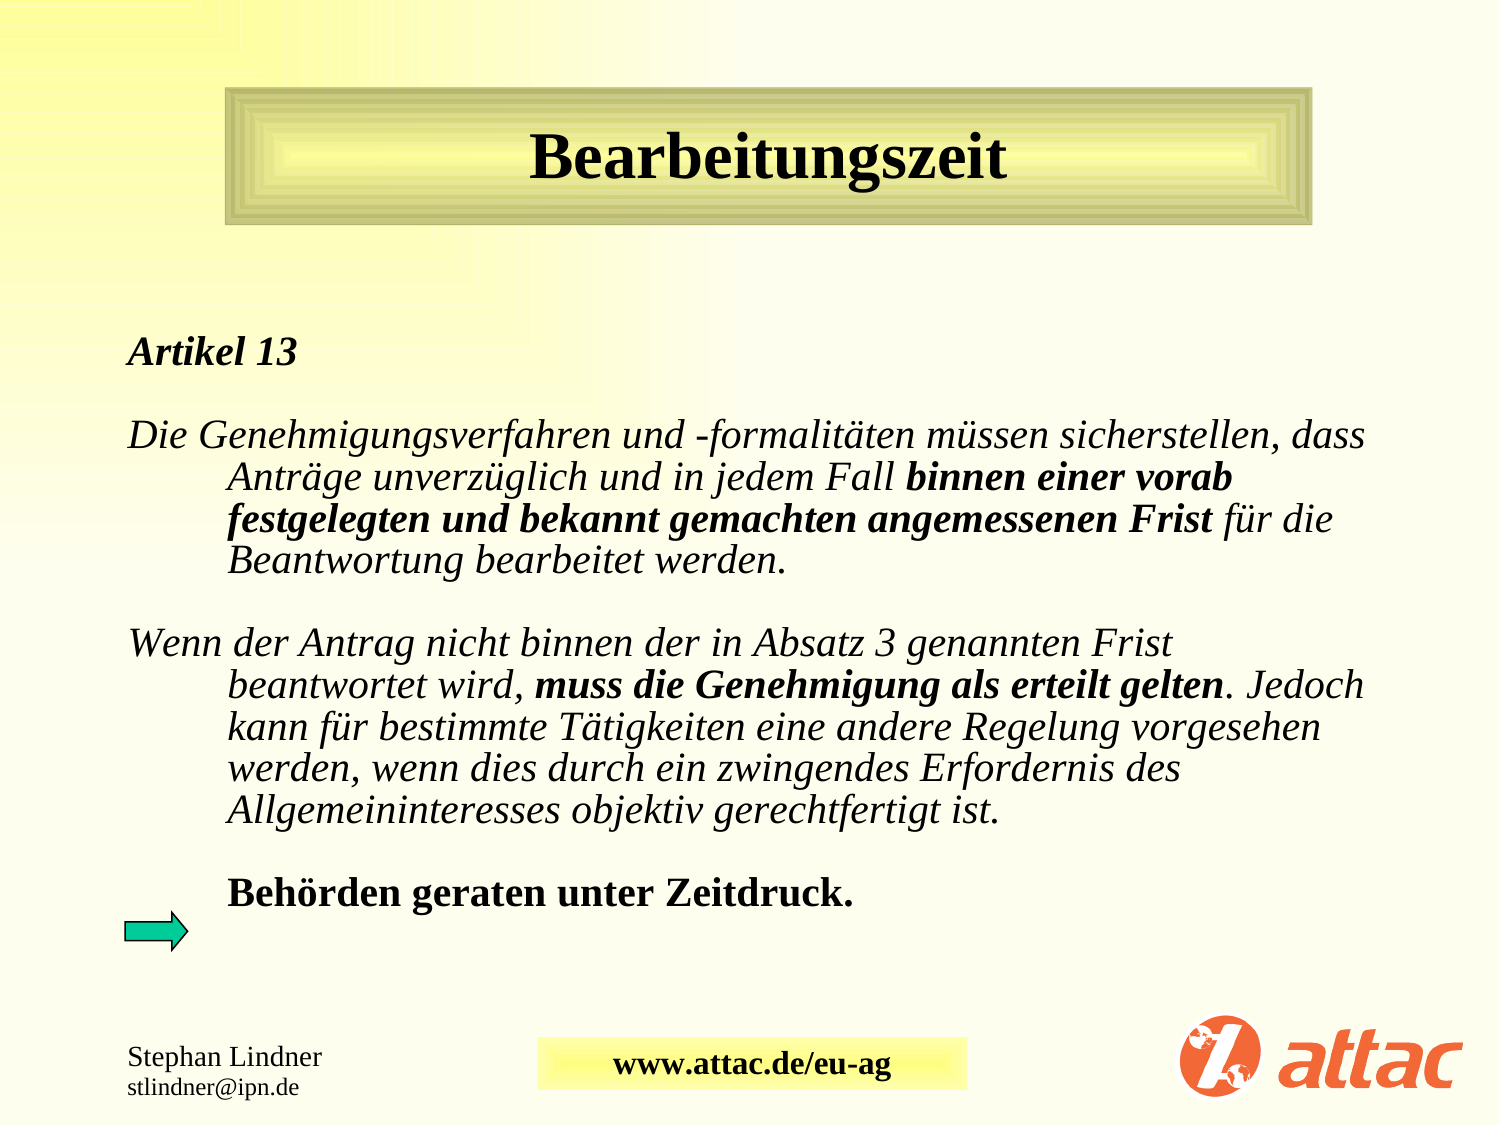

# Bearbeitungszeit
Artikel 13
Die Genehmigungsverfahren und -formalitäten müssen sicherstellen, dass Anträge unverzüglich und in jedem Fall binnen einer vorab festgelegten und bekannt gemachten angemessenen Frist für die Beantwortung bearbeitet werden.
Wenn der Antrag nicht binnen der in Absatz 3 genannten Frist beantwortet wird, muss die Genehmigung als erteilt gelten. Jedoch kann für bestimmte Tätigkeiten eine andere Regelung vorgesehen werden, wenn dies durch ein zwingendes Erfordernis des Allgemeininteresses objektiv gerechtfertigt ist.
	Behörden geraten unter Zeitdruck.
Stephan Lindner
stlindner@ipn.de
www.attac.de/eu-ag